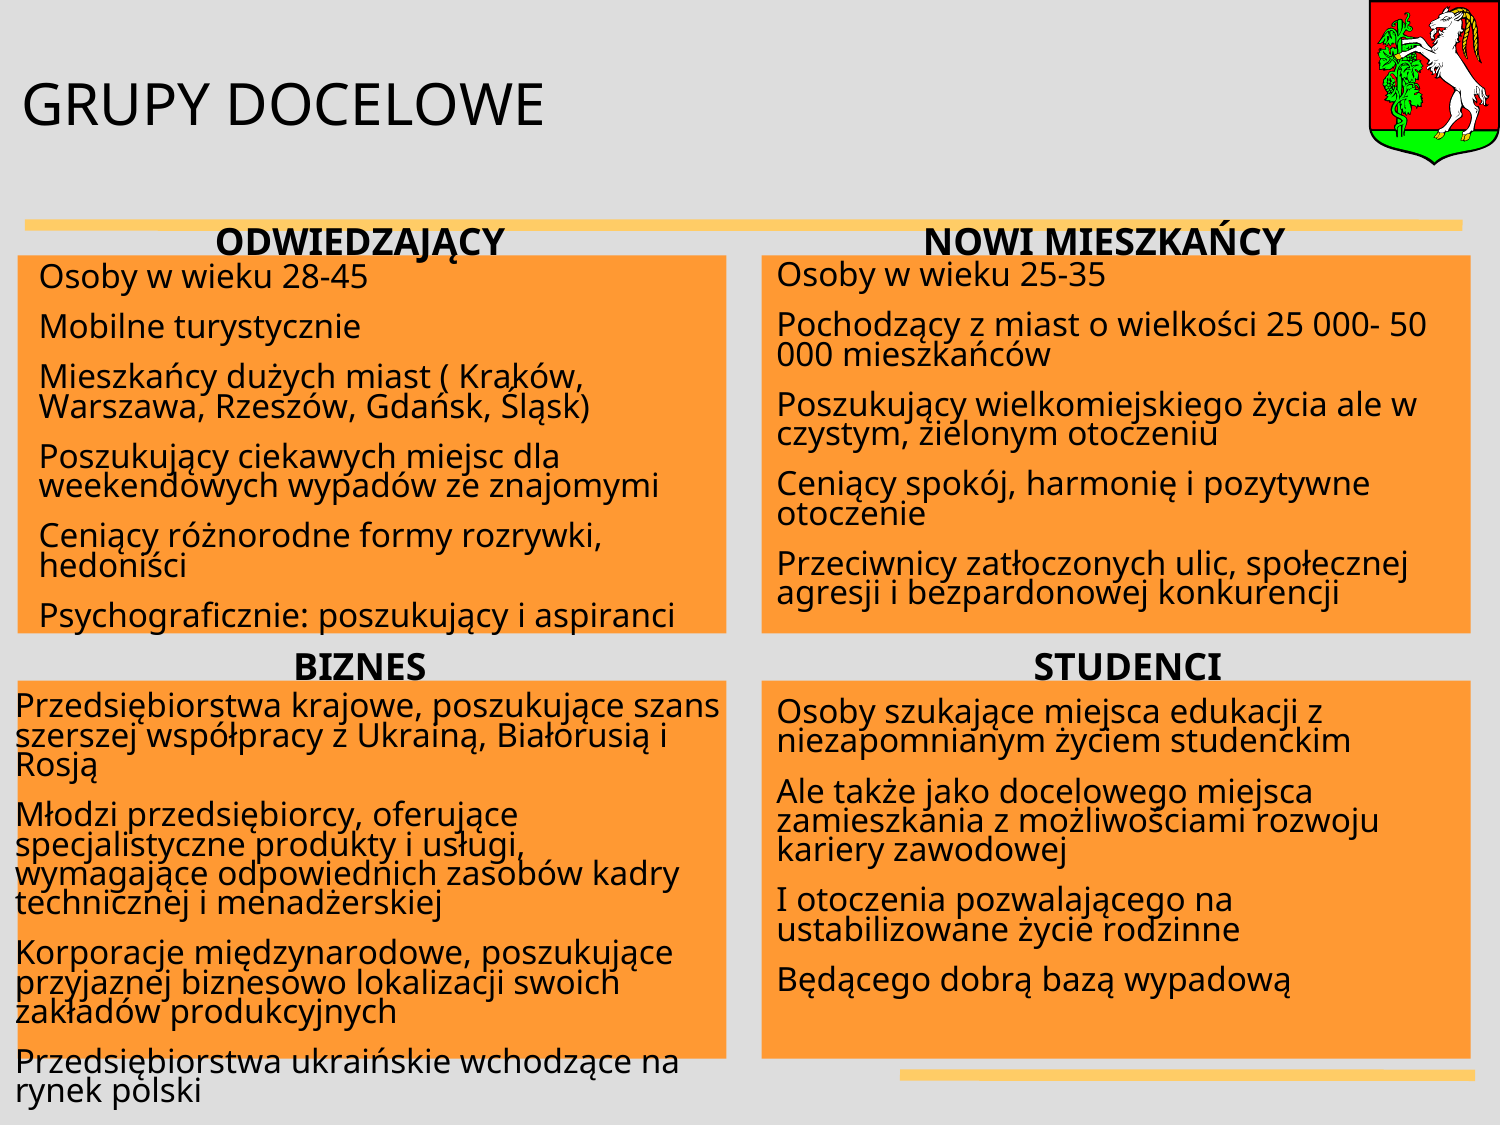

# GRUPY DOCELOWE
ODWIEDZAJĄCY
NOWI MIESZKAŃCY
Osoby w wieku 25-35
Pochodzący z miast o wielkości 25 000- 50 000 mieszkańców
Poszukujący wielkomiejskiego życia ale w czystym, zielonym otoczeniu
Ceniący spokój, harmonię i pozytywne otoczenie
Przeciwnicy zatłoczonych ulic, społecznej agresji i bezpardonowej konkurencji
Osoby w wieku 28-45
Mobilne turystycznie
Mieszkańcy dużych miast ( Kraków, Warszawa, Rzeszów, Gdańsk, Śląsk)
Poszukujący ciekawych miejsc dla weekendowych wypadów ze znajomymi
Ceniący różnorodne formy rozrywki, hedoniści
Psychograficznie: poszukujący i aspiranci
BIZNES
STUDENCI
Przedsiębiorstwa krajowe, poszukujące szans szerszej współpracy z Ukrainą, Białorusią i Rosją
Młodzi przedsiębiorcy, oferujące specjalistyczne produkty i usługi, wymagające odpowiednich zasobów kadry technicznej i menadżerskiej
Korporacje międzynarodowe, poszukujące przyjaznej biznesowo lokalizacji swoich zakładów produkcyjnych
Przedsiębiorstwa ukraińskie wchodzące na rynek polski
Osoby szukające miejsca edukacji z niezapomnianym życiem studenckim
Ale także jako docelowego miejsca zamieszkania z możliwościami rozwoju kariery zawodowej
I otoczenia pozwalającego na ustabilizowane życie rodzinne
Będącego dobrą bazą wypadową